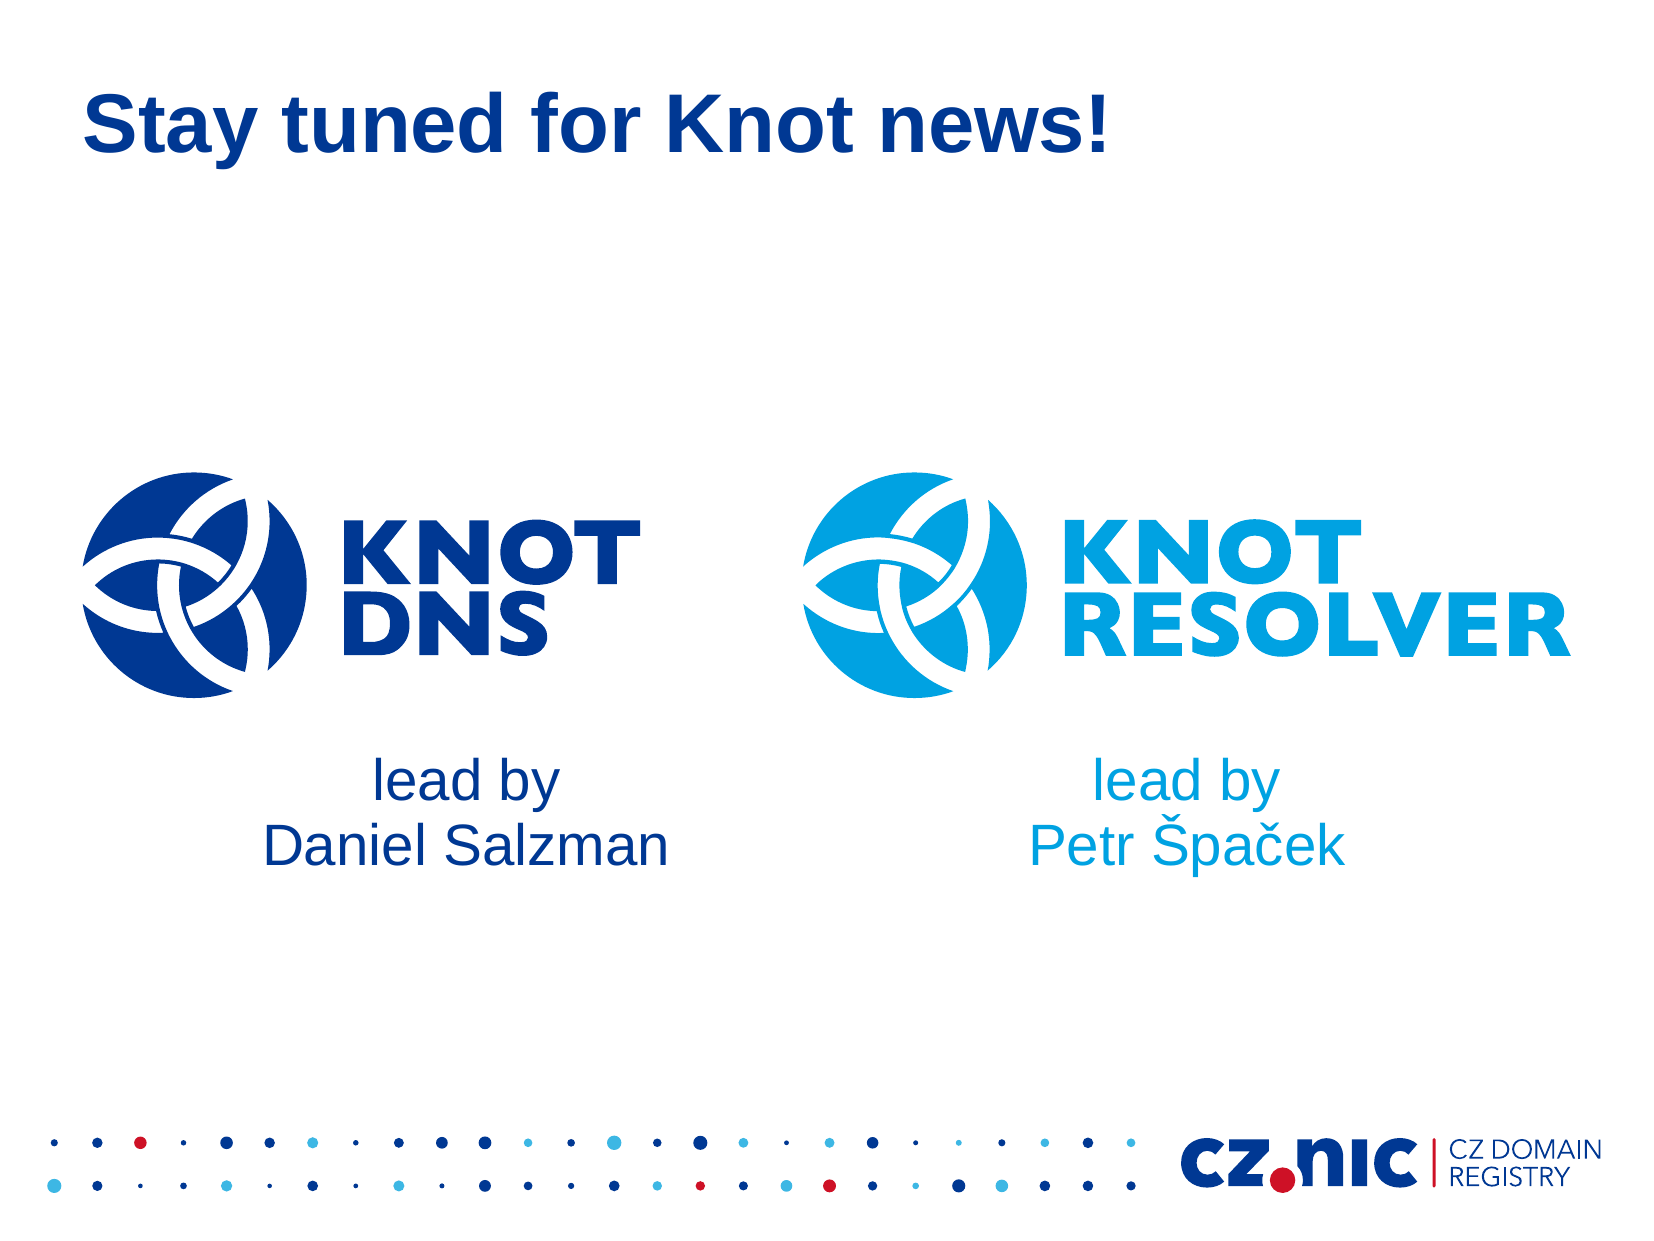

# Stay tuned for Knot news!
lead by
Petr Špaček